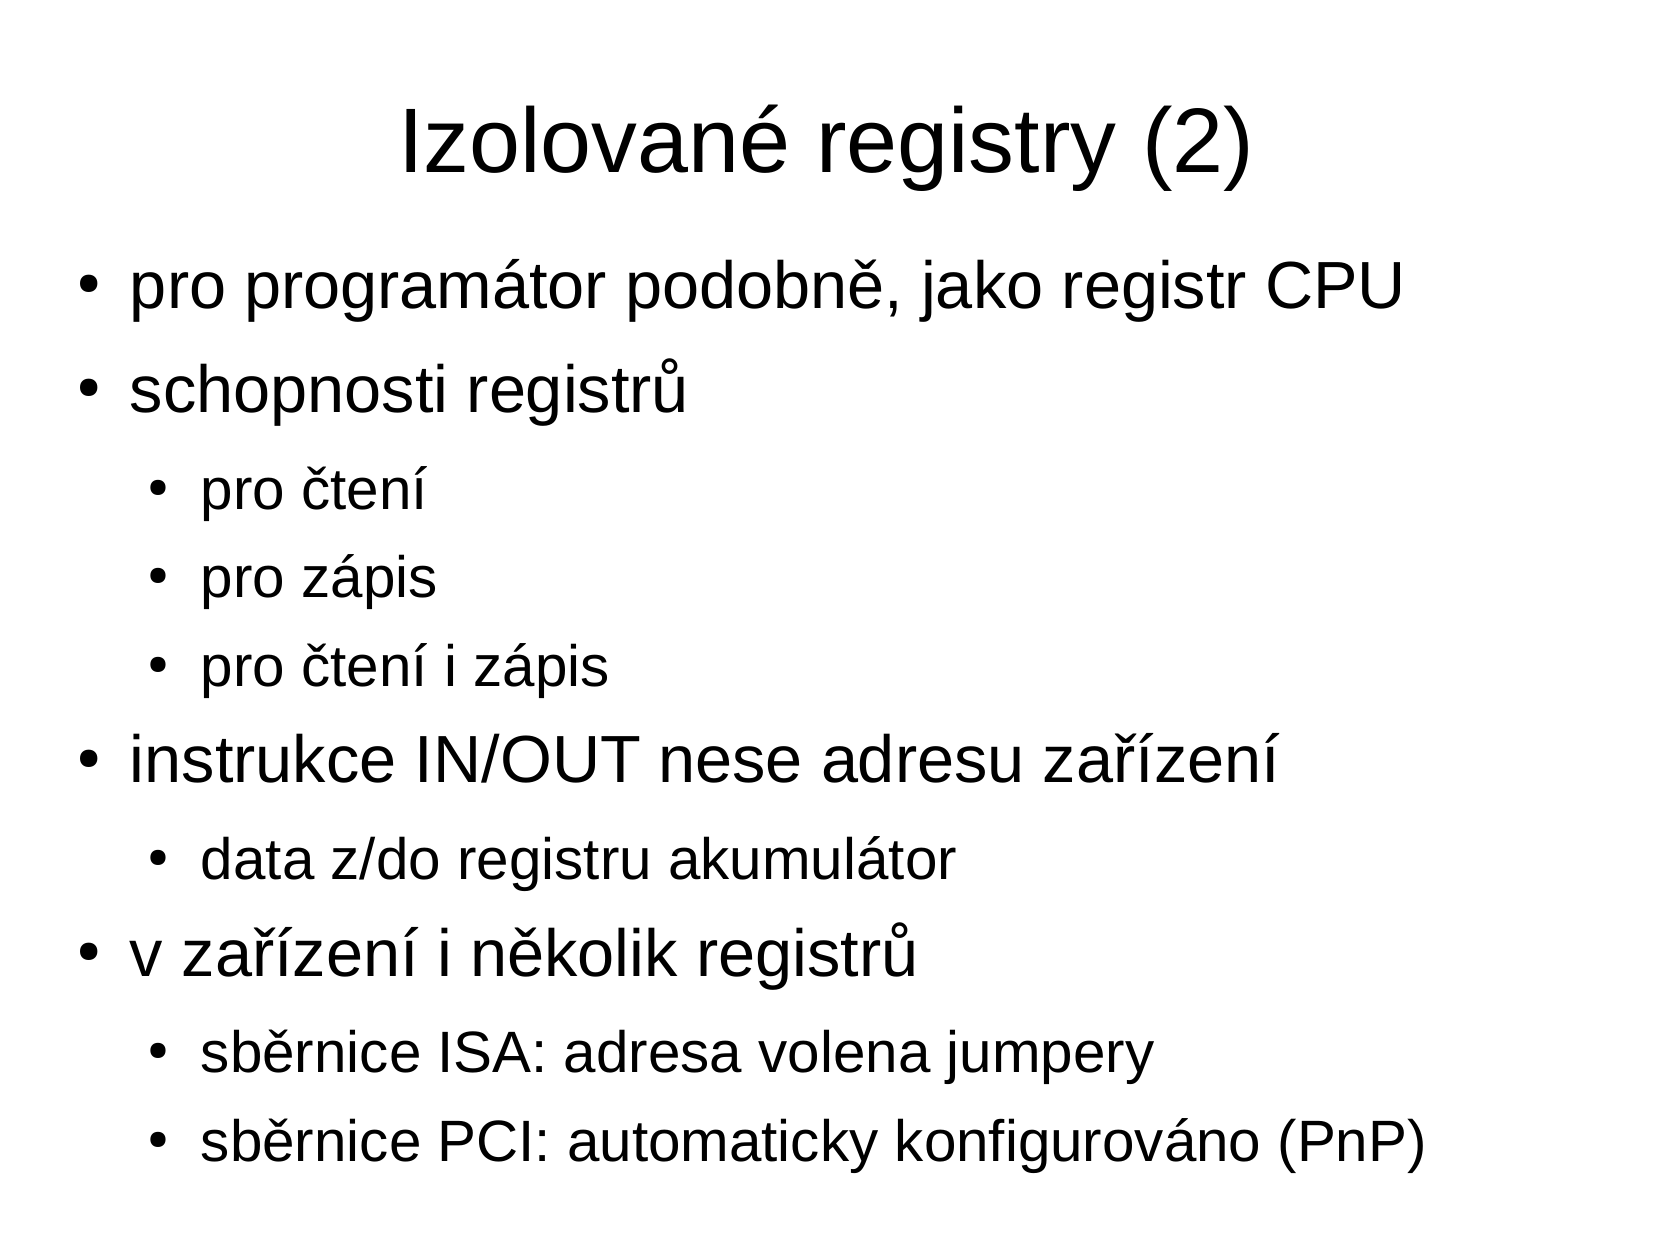

# Izolované registry (2)
pro programátor podobně, jako registr CPU
schopnosti registrů
pro čtení
pro zápis
pro čtení i zápis
instrukce IN/OUT nese adresu zařízení
data z/do registru akumulátor
v zařízení i několik registrů
sběrnice ISA: adresa volena jumpery
sběrnice PCI: automaticky konfigurováno (PnP)